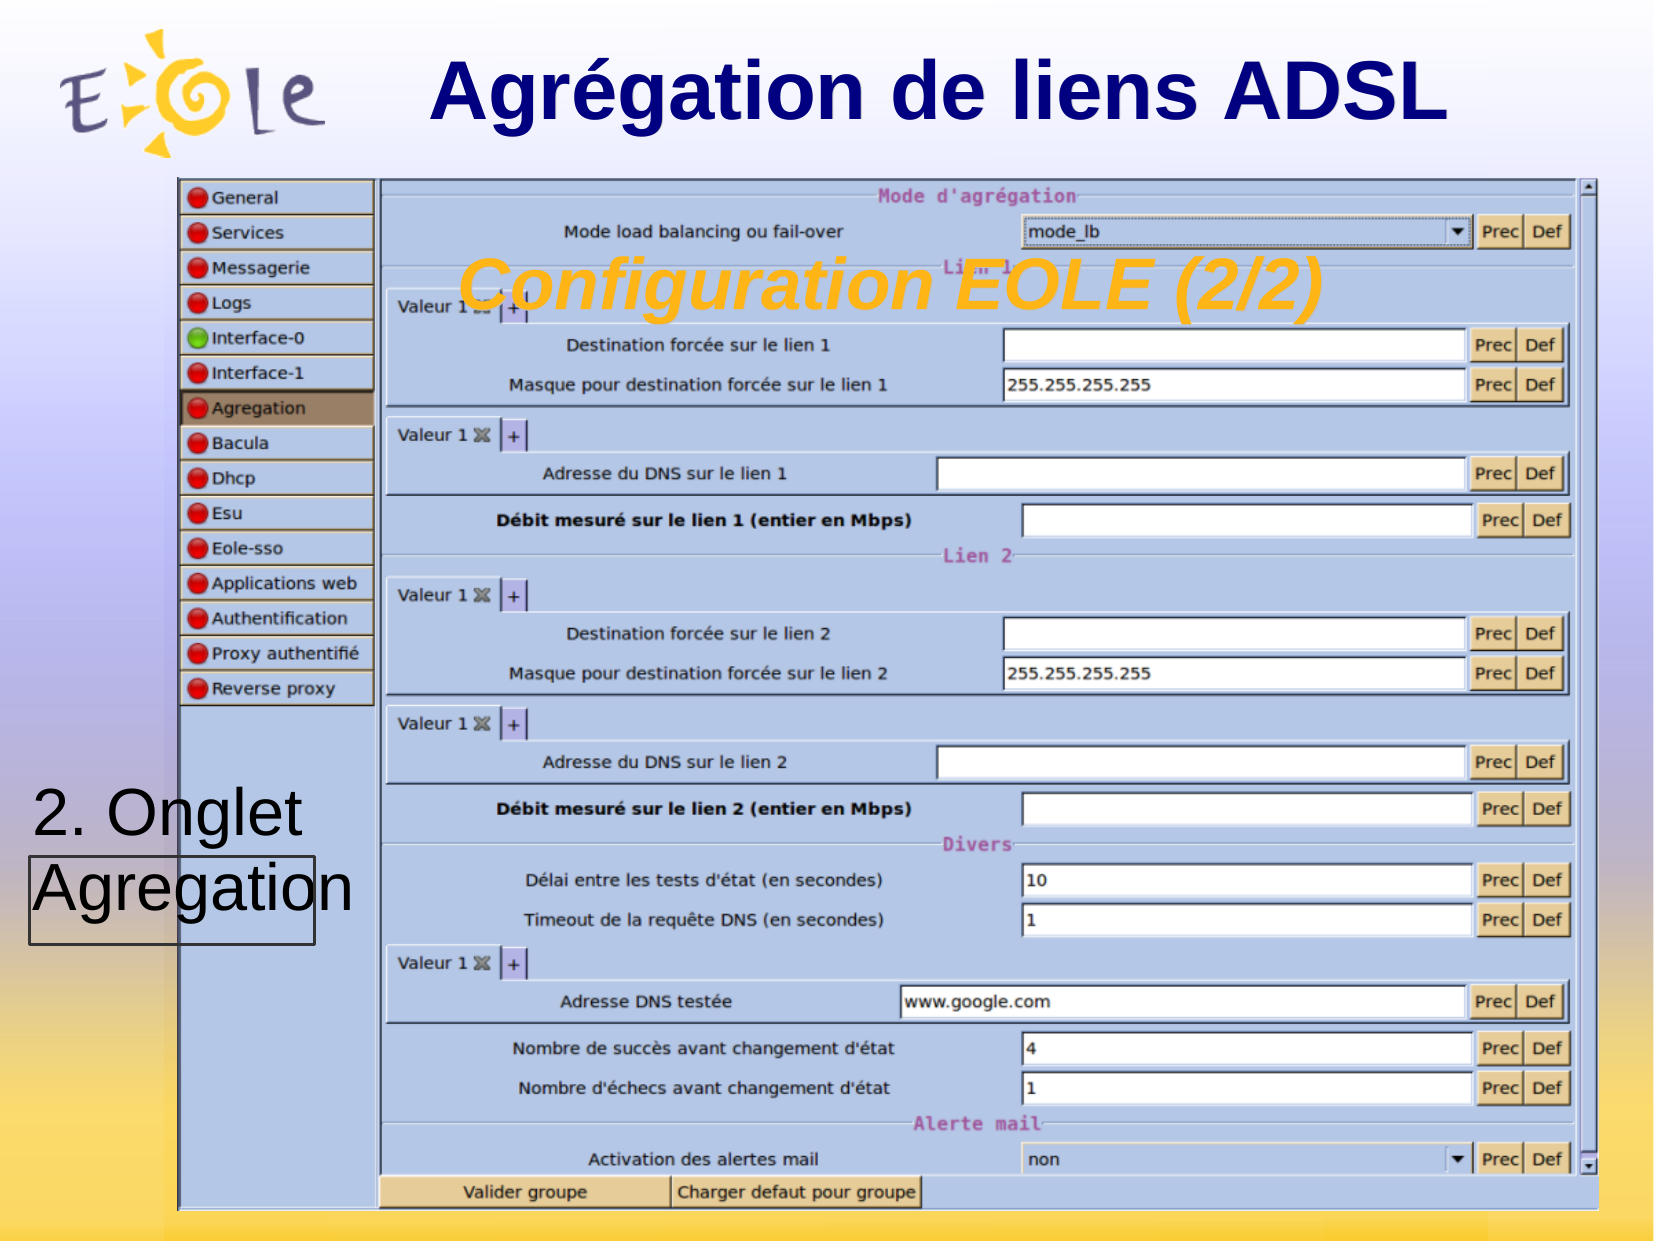

Agrégation de liens ADSL
Configuration EOLE (2/2)
2. Onglet Agregation
2. Onglet
Agregation